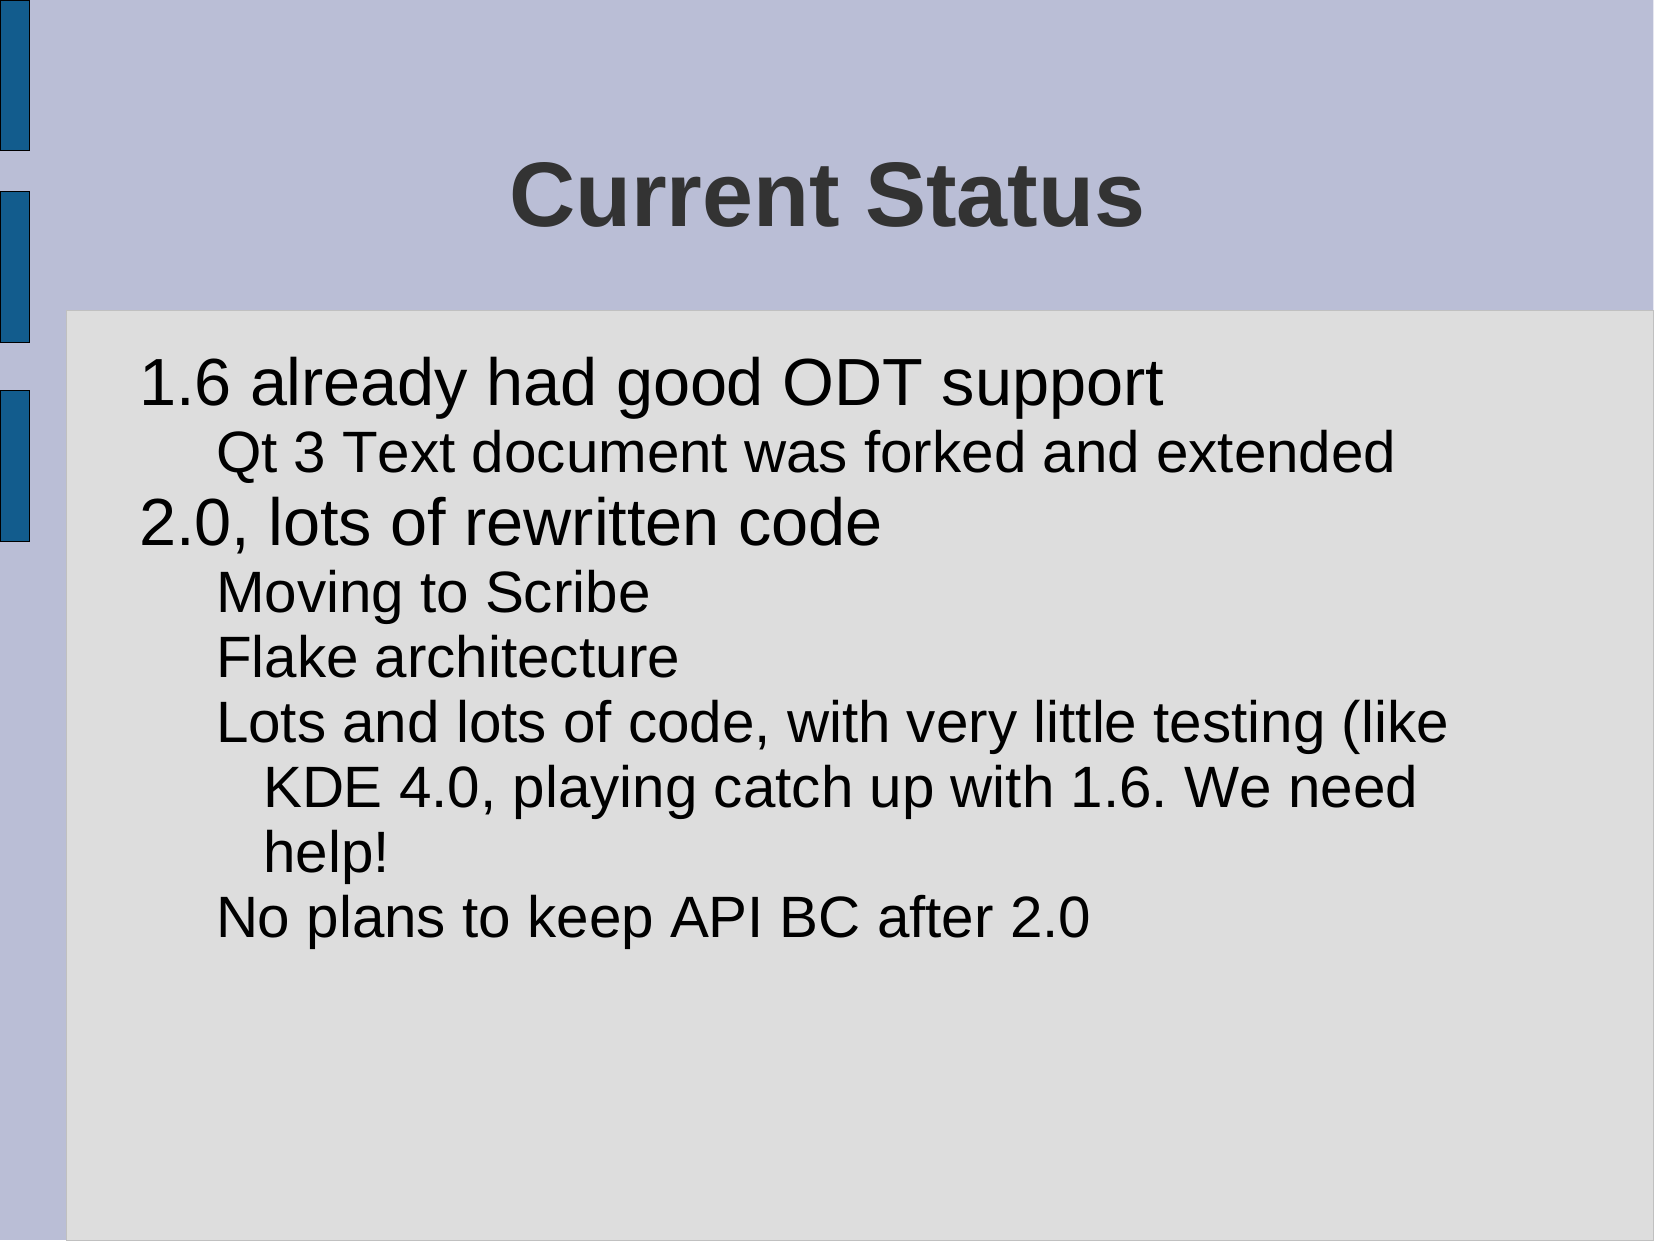

# Current Status
1.6 already had good ODT support
Qt 3 Text document was forked and extended
2.0, lots of rewritten code
Moving to Scribe
Flake architecture
Lots and lots of code, with very little testing (like KDE 4.0, playing catch up with 1.6. We need help!
No plans to keep API BC after 2.0